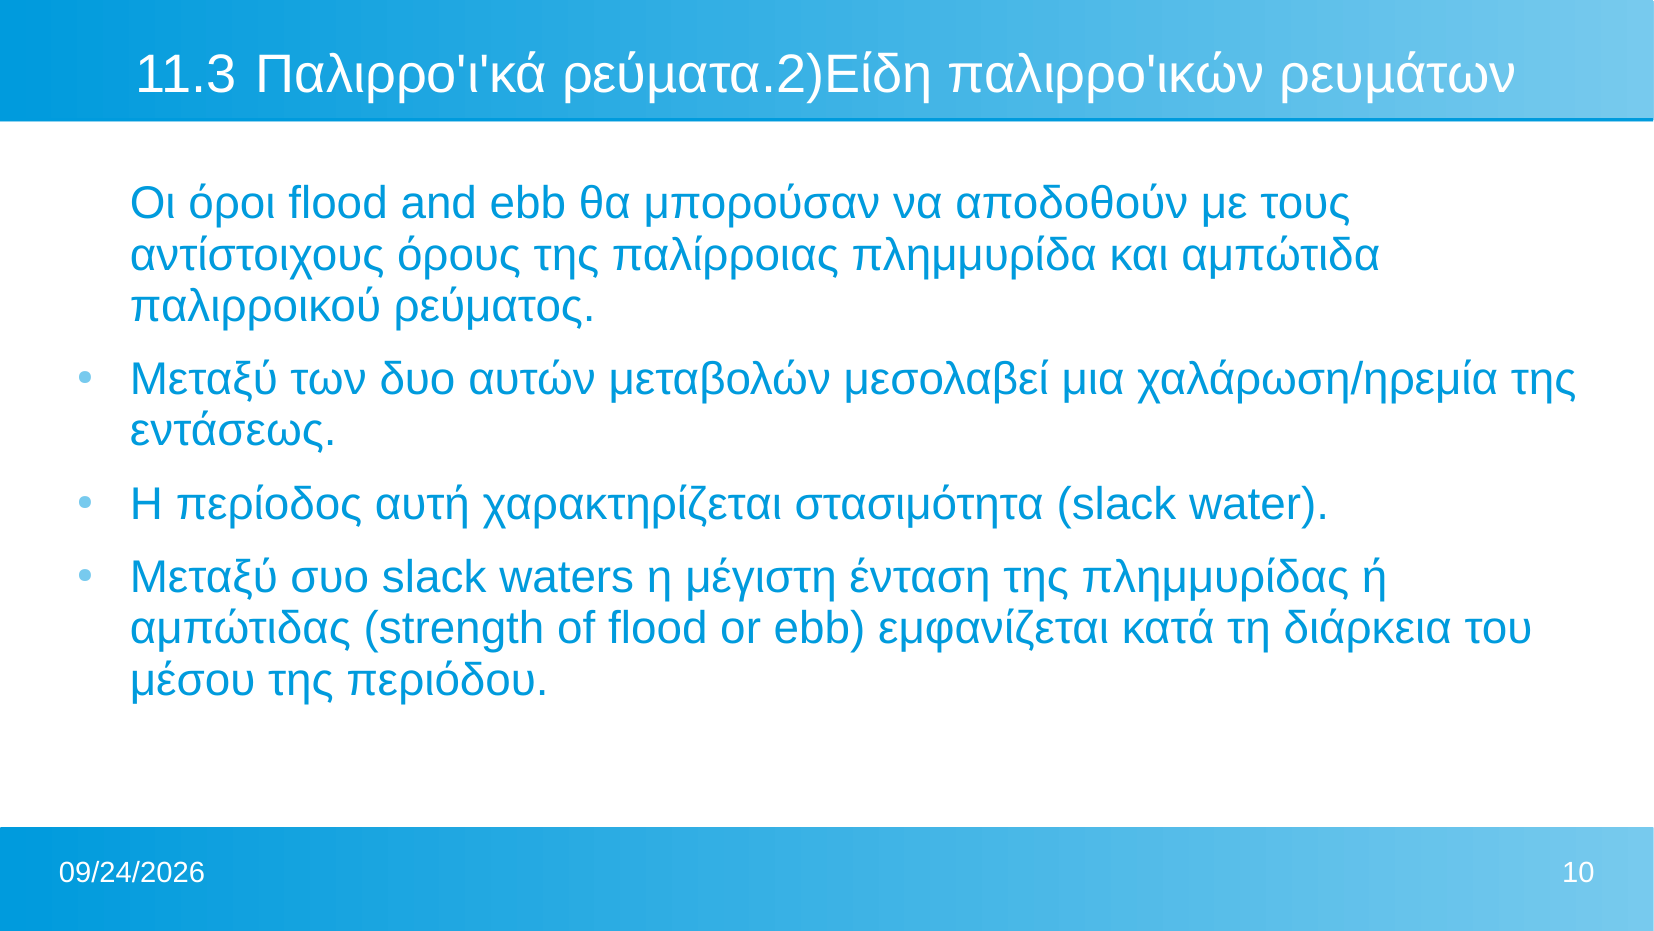

# 11.3 Παλιρρο'ι'κά ρεύµατα.2)Είδη παλιρρο'ικών ρευµάτων
Οι όροι flood and ebb θα μπορούσαν να αποδοθούν με τους αντίστοιχους όρους της παλίρροιας πλημμυρίδα και αμπώτιδα παλιρροικού ρεύματος.
Μεταξύ των δυο αυτών μεταβολών μεσολαβεί μια χαλάρωση/ηρεμία της εντάσεως.
Η περίοδος αυτή χαρακτηρίζεται στασιμότητα (slack water).
Μεταξύ συο slack waters η μέγιστη ένταση της πλημμυρίδας ή αμπώτιδας (strength of flood or ebb) εμφανίζεται κατά τη διάρκεια του μέσου της περιόδου.
10